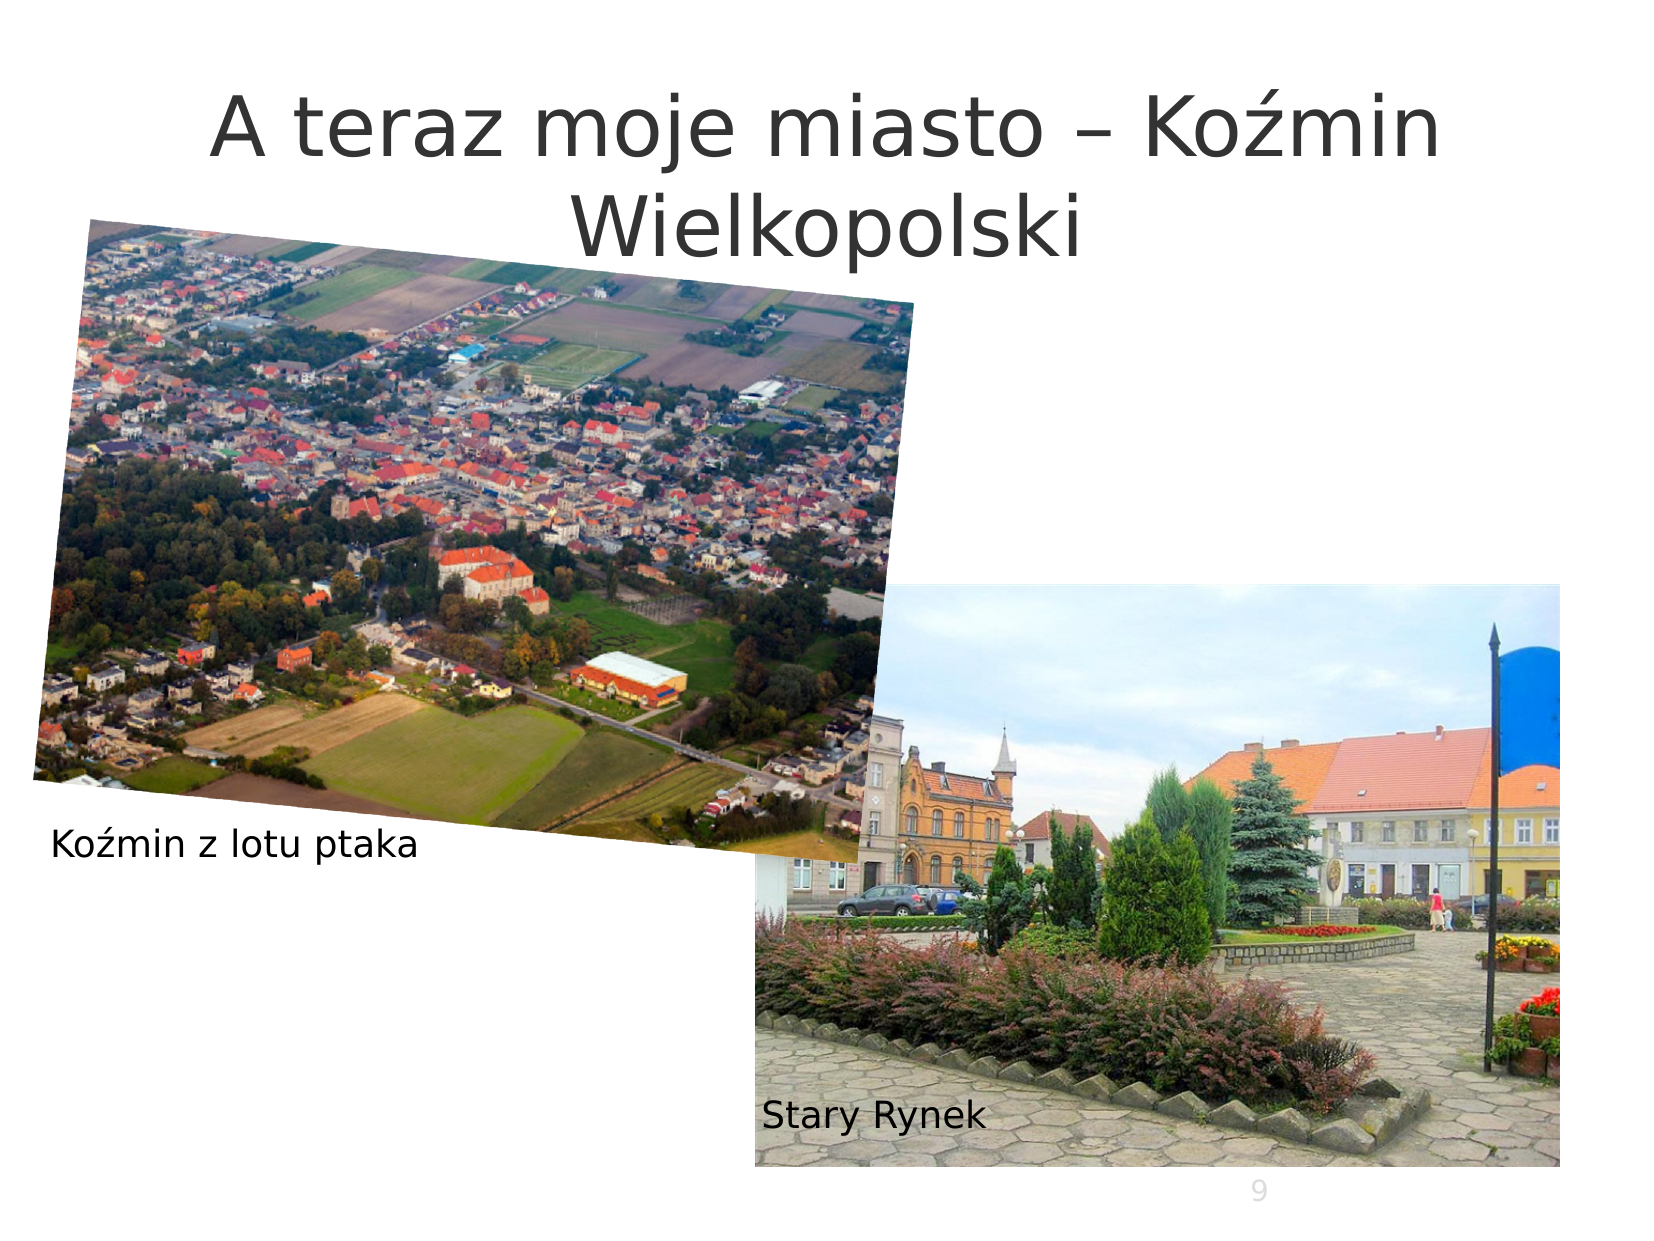

# A teraz moje miasto – Koźmin Wielkopolski
Koźmin z lotu ptaka
Stary Rynek